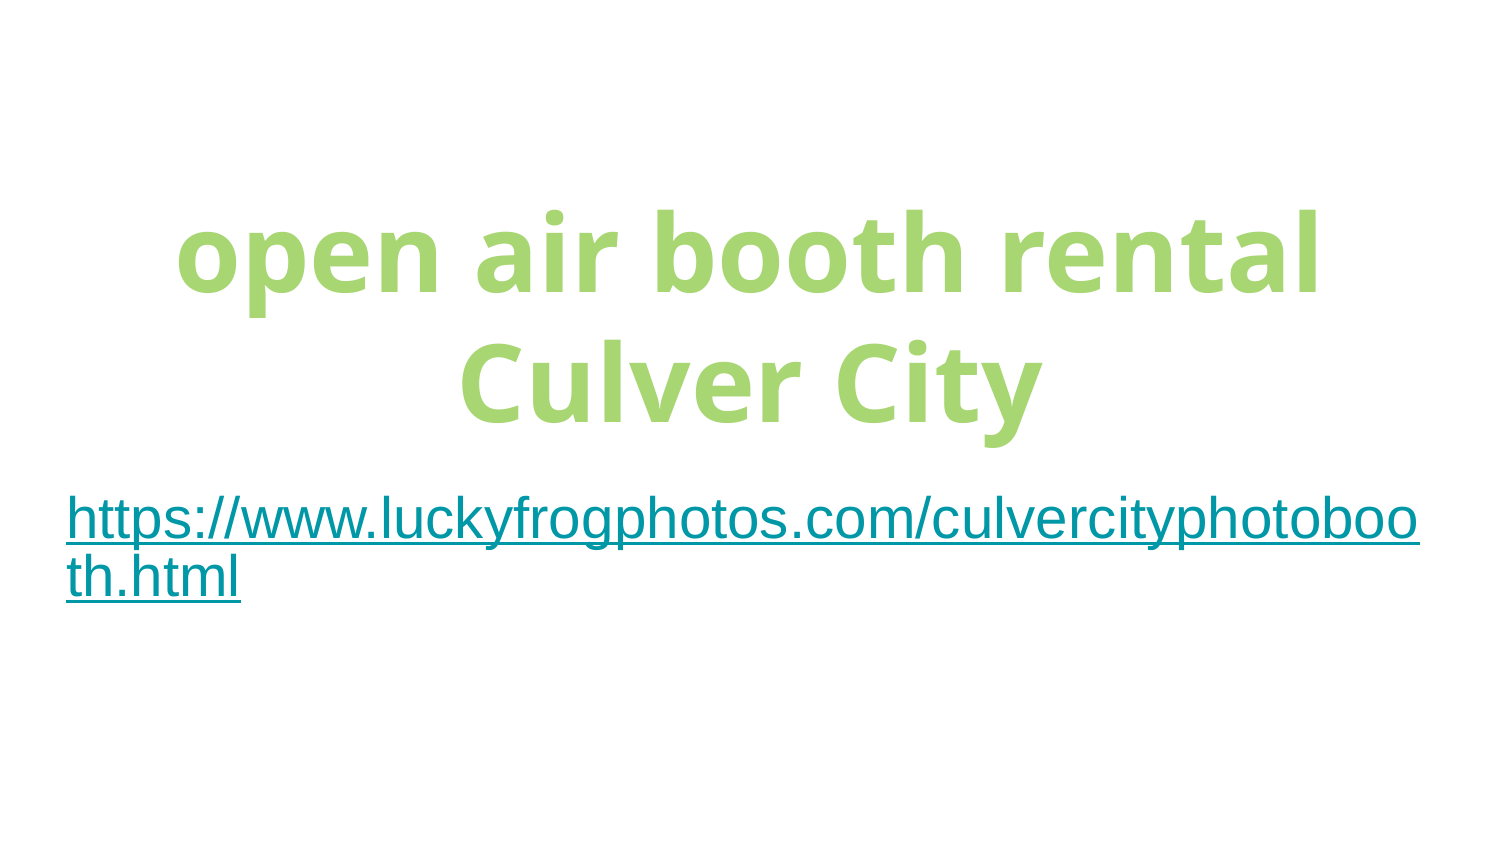

# open air booth rental Culver City
https://www.luckyfrogphotos.com/culvercityphotobooth.html